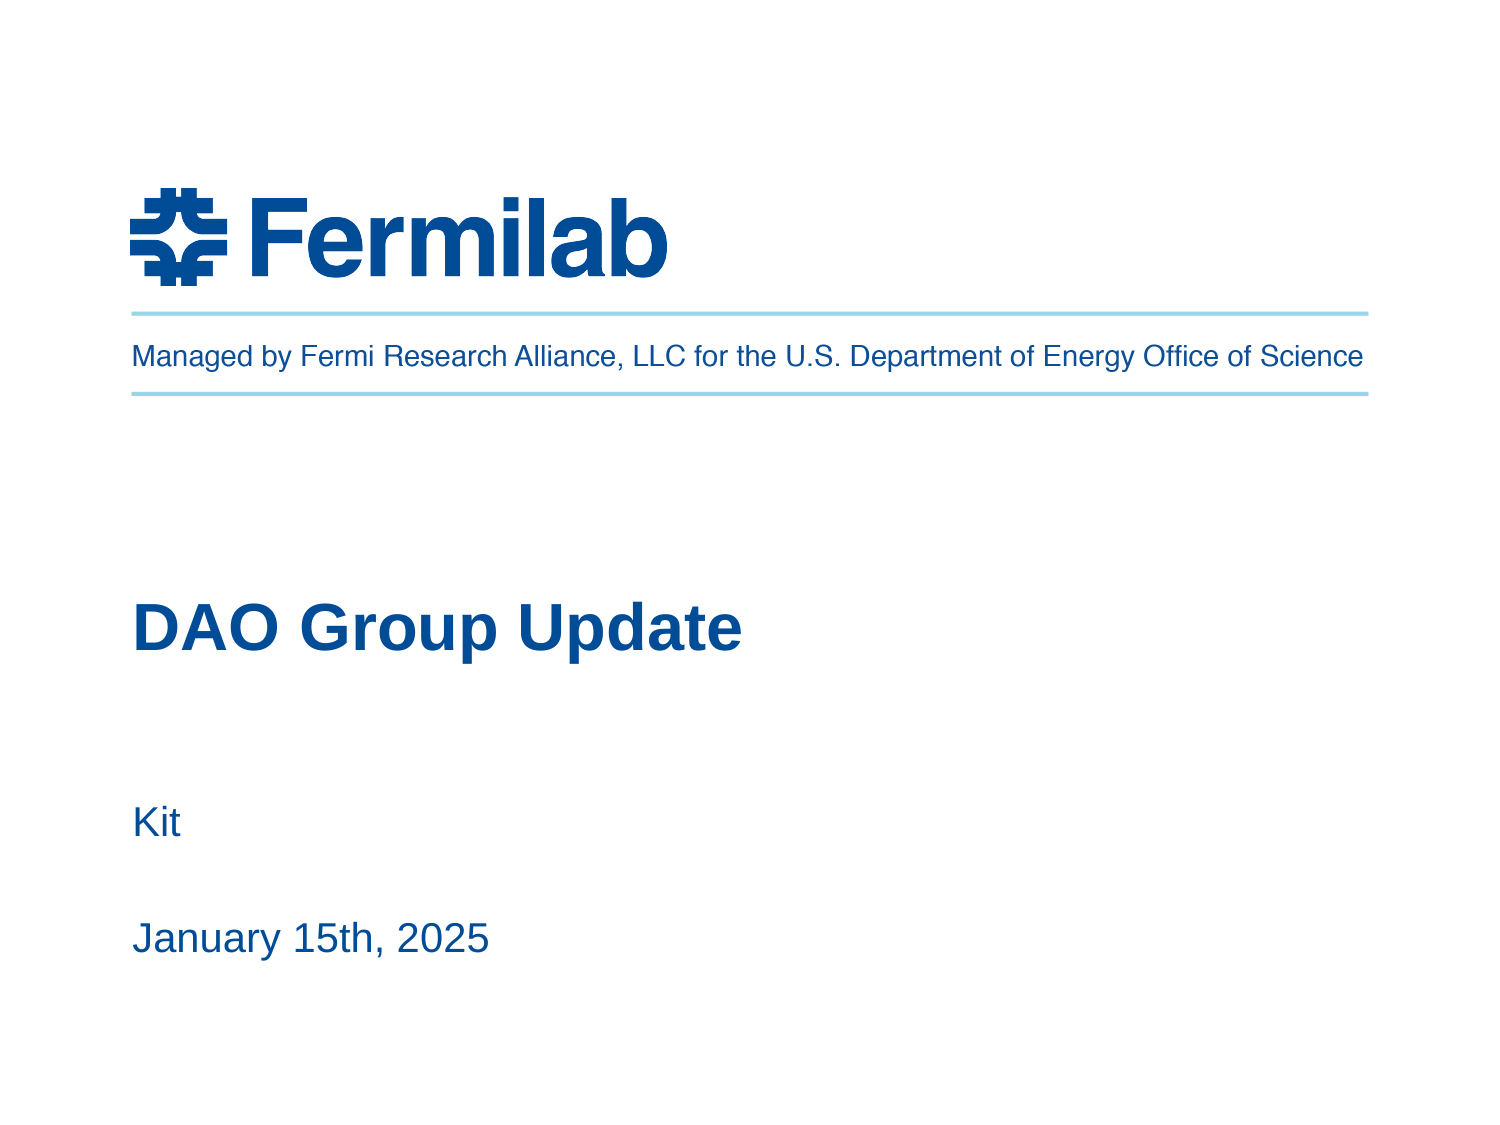

# DAO Group Update
Kit
January 15th, 2025